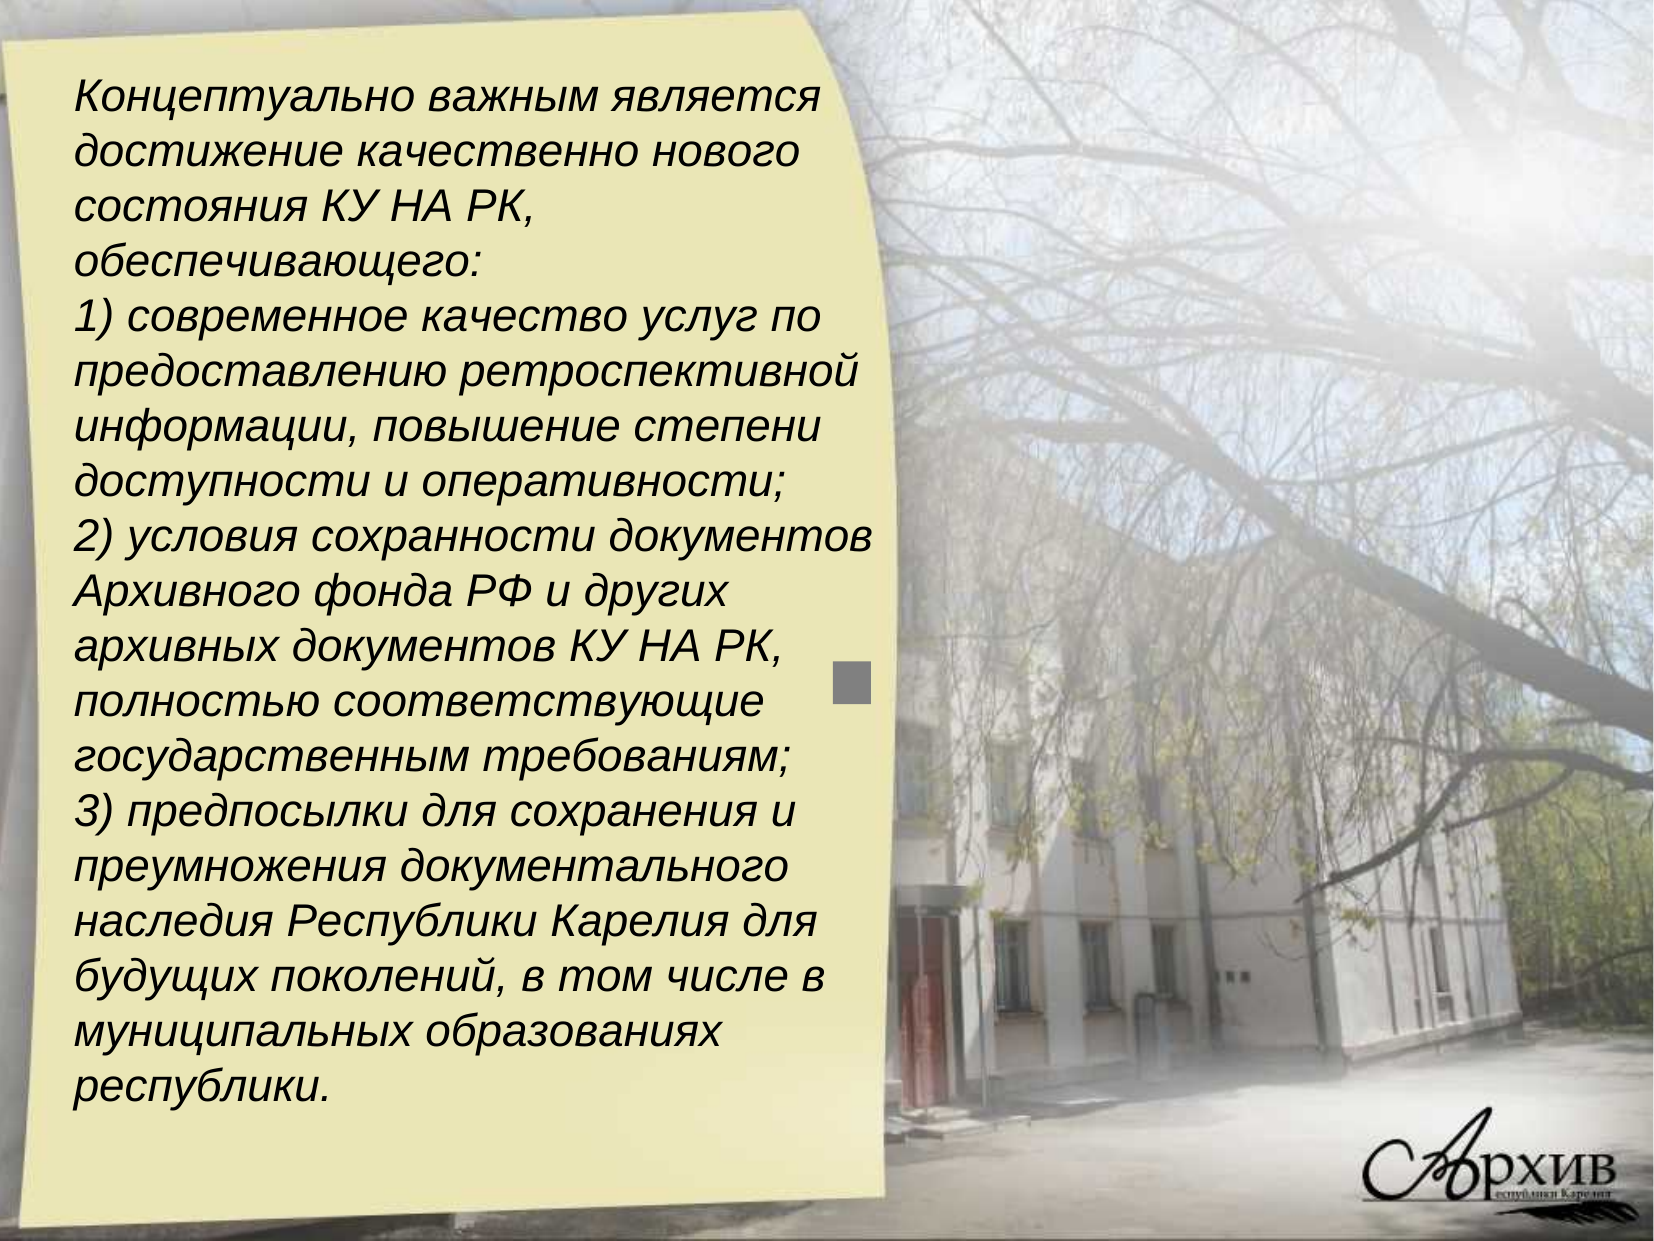

Концептуально важным является достижение качественно нового состояния КУ НА РК, обеспечивающего:
1) современное качество услуг по предоставлению ретроспективной информации, повышение степени доступности и оперативности;
2) условия сохранности документов Архивного фонда РФ и других архивных документов КУ НА РК, полностью соответствующие государственным требованиям;
3) предпосылки для сохранения и преумножения документального наследия Республики Карелия для будущих поколений, в том числе в муниципальных образованиях республики.